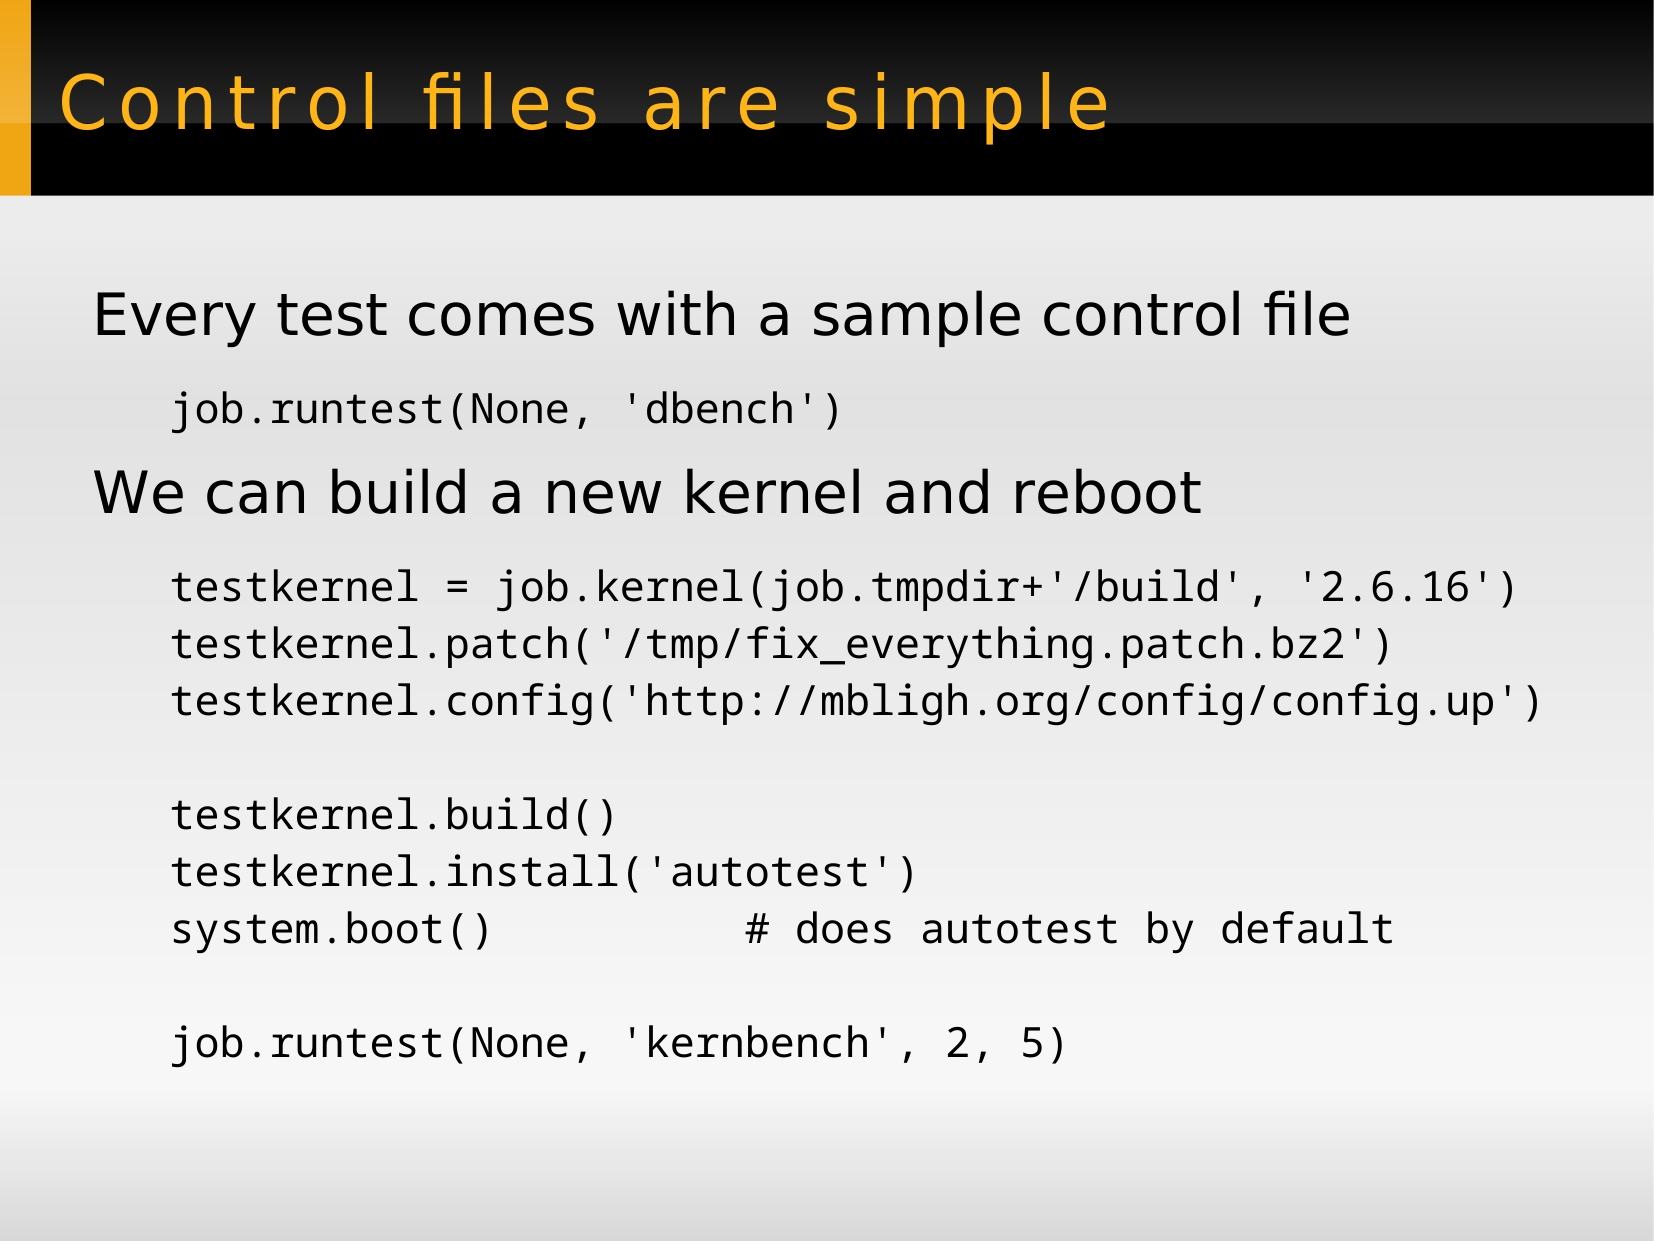

# Control files are simple
Every test comes with a sample control file
job.runtest(None, 'dbench')
We can build a new kernel and reboot
testkernel = job.kernel(job.tmpdir+'/build', '2.6.16')
testkernel.patch('/tmp/fix_everything.patch.bz2')
testkernel.config('http://mbligh.org/config/config.up')
testkernel.build()
testkernel.install('autotest')
system.boot() # does autotest by default
job.runtest(None, 'kernbench', 2, 5)